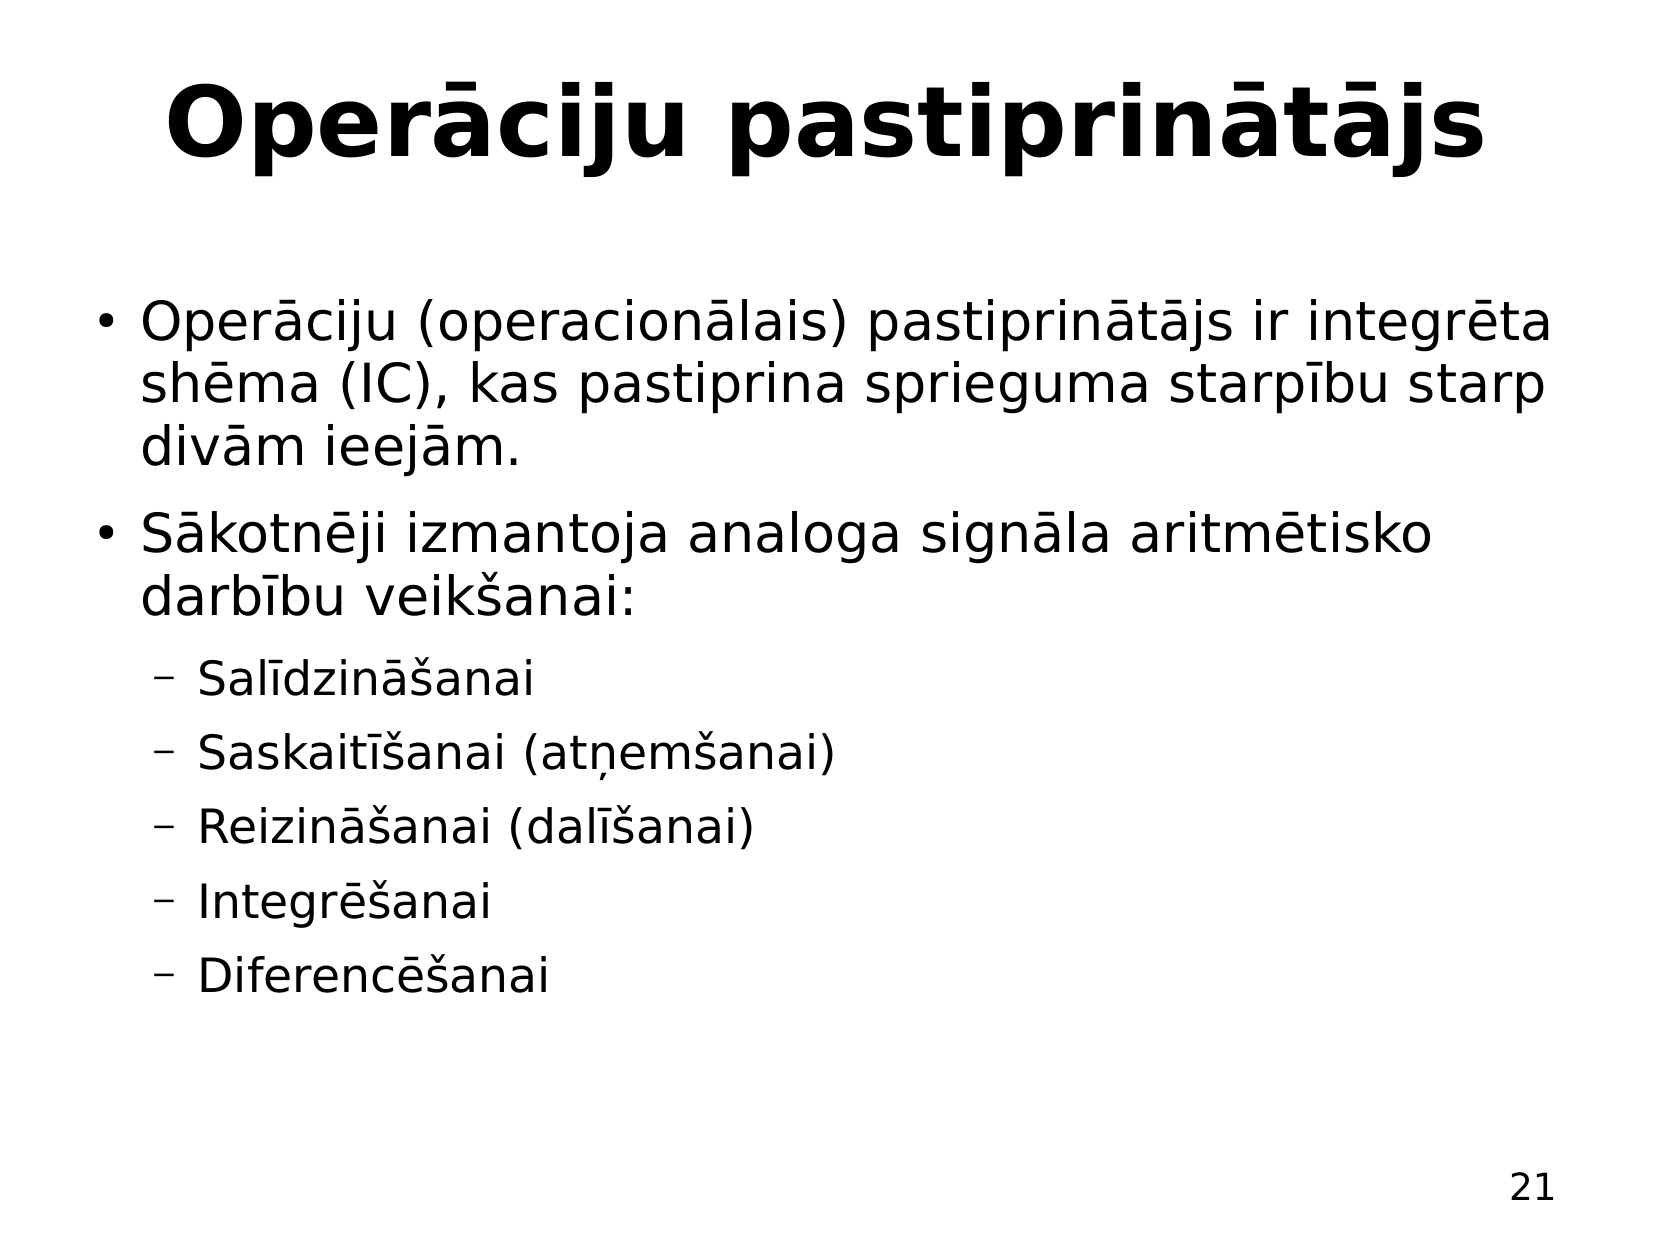

# Operāciju pastiprinātājs
Operāciju (operacionālais) pastiprinātājs ir integrēta shēma (IC), kas pastiprina sprieguma starpību starp divām ieejām.
Sākotnēji izmantoja analoga signāla aritmētisko darbību veikšanai:
Salīdzināšanai
Saskaitīšanai (atņemšanai)
Reizināšanai (dalīšanai)
Integrēšanai
Diferencēšanai